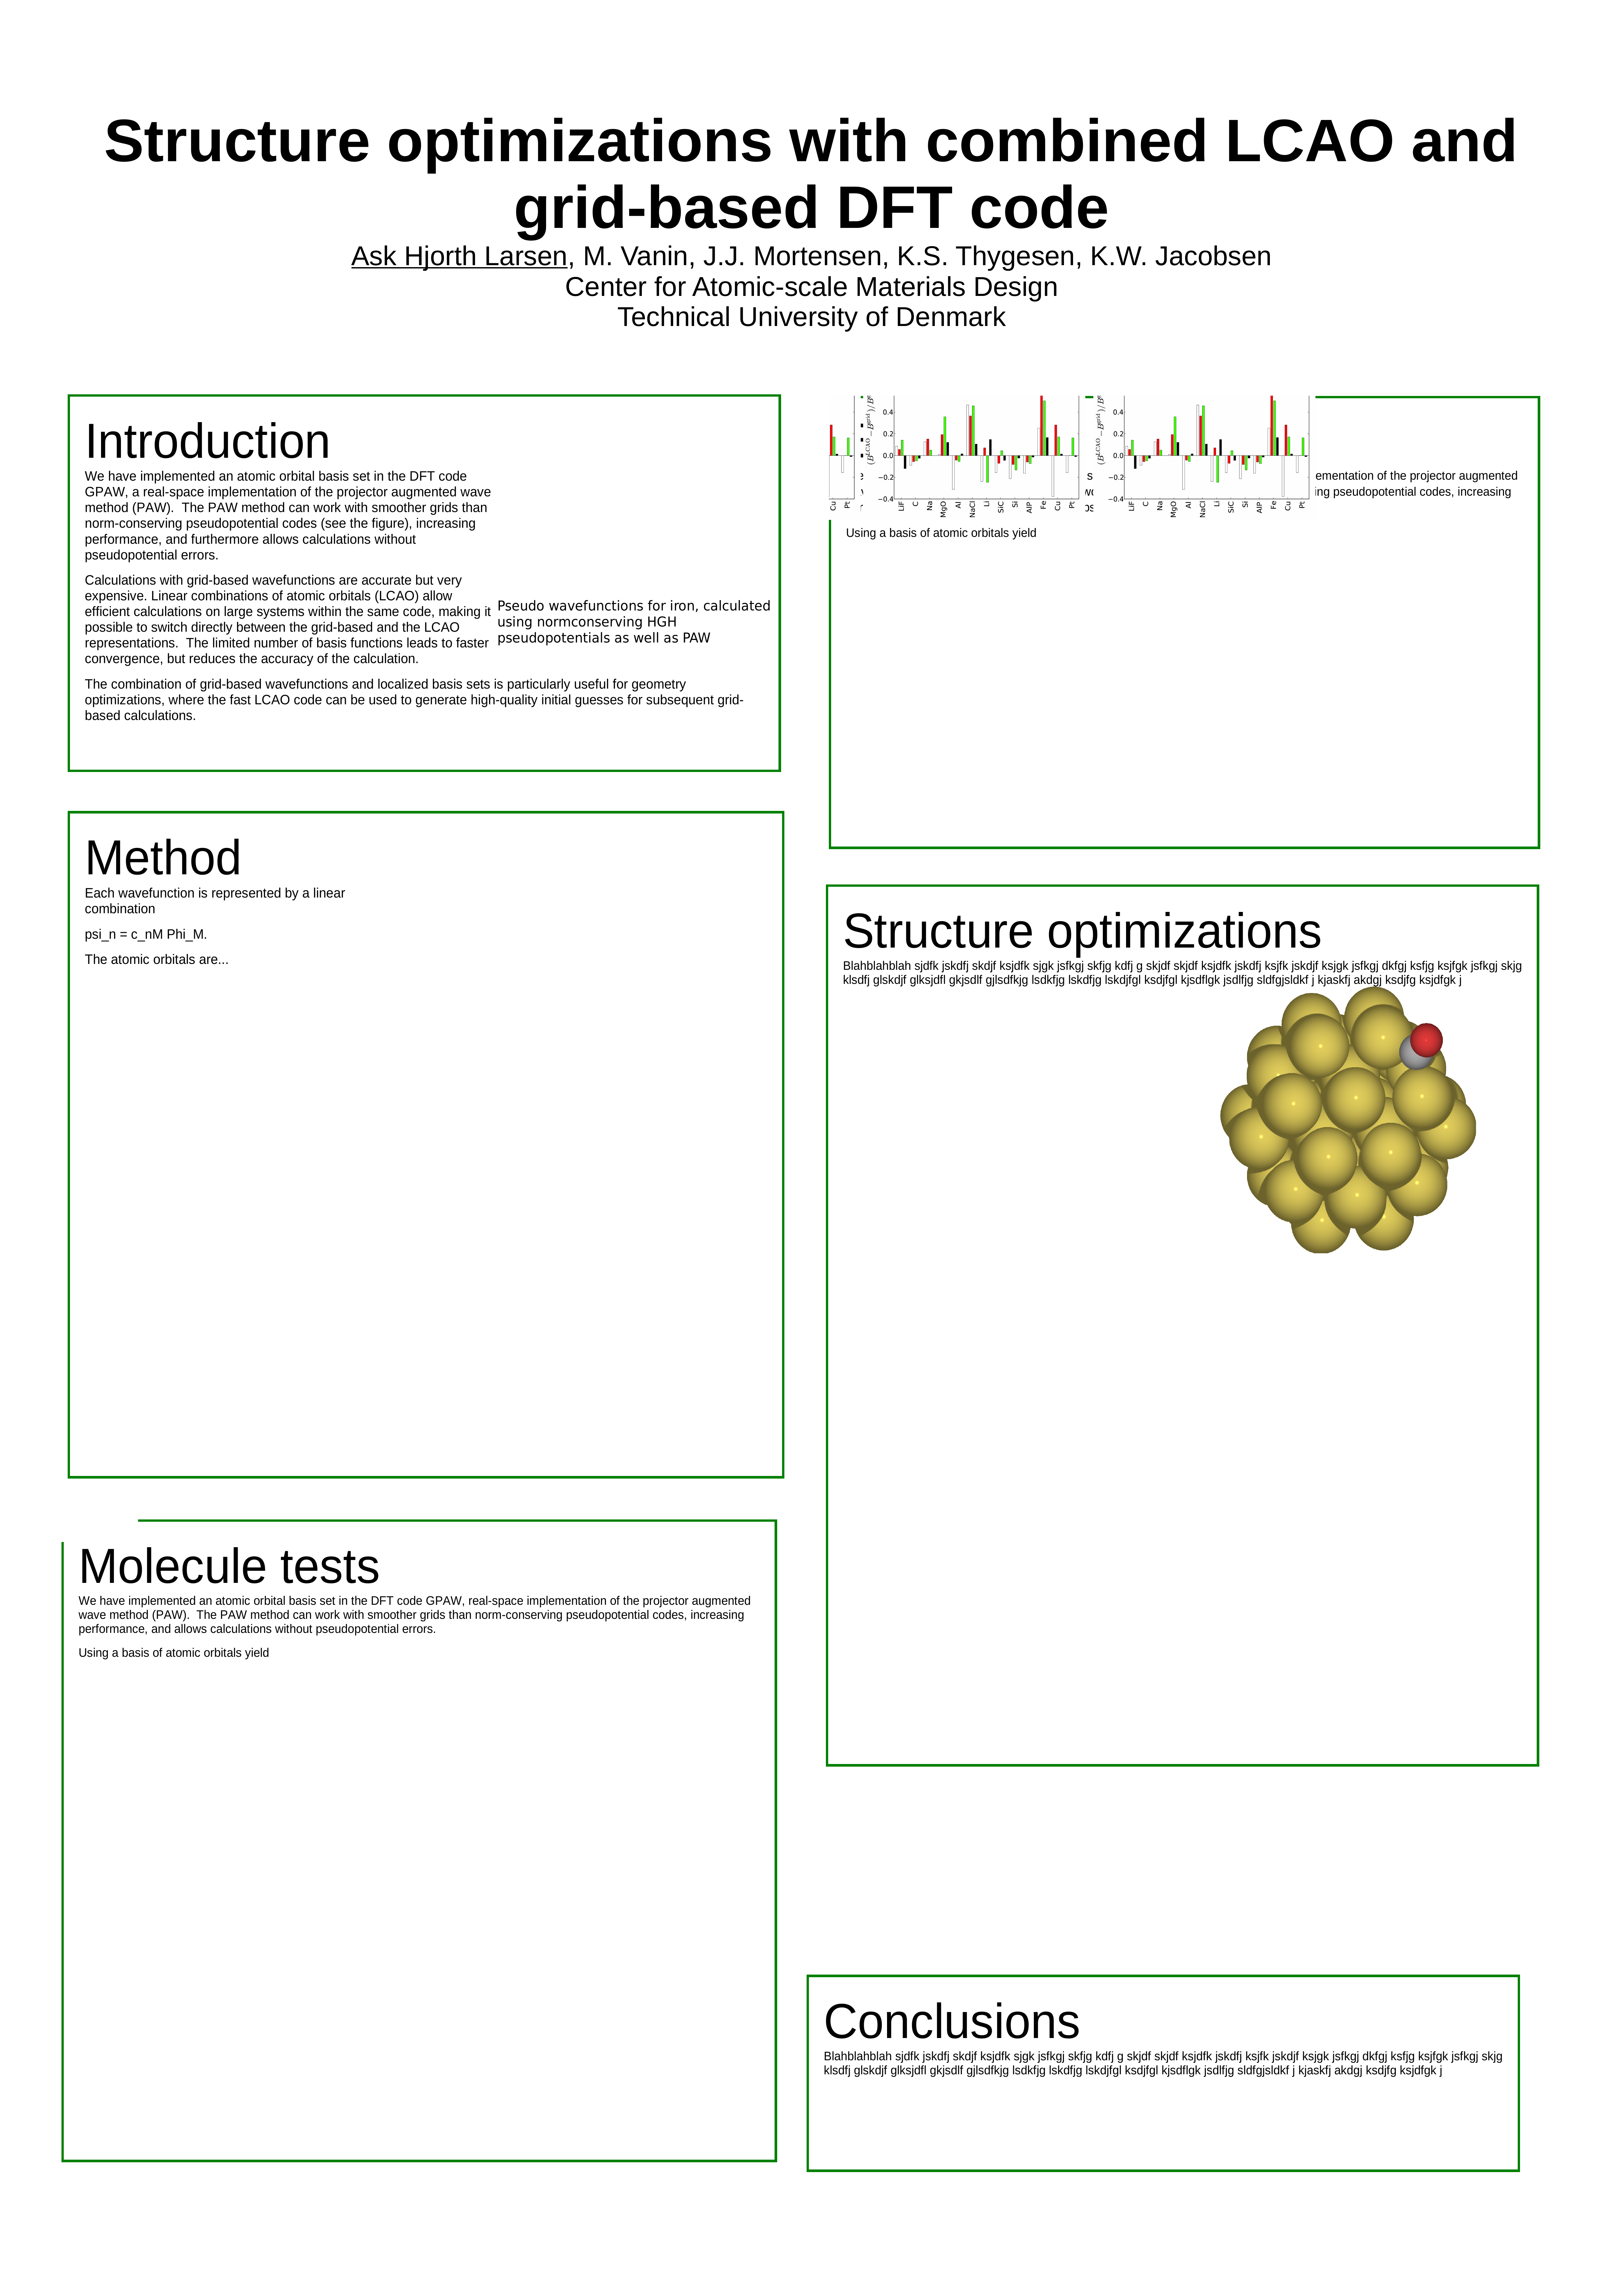

# Structure optimizations with combined LCAO and grid-based DFT code Ask Hjorth Larsen, M. Vanin, J.J. Mortensen, K.S. Thygesen, K.W. Jacobsen Center for Atomic-scale Materials Design Technical University of Denmark